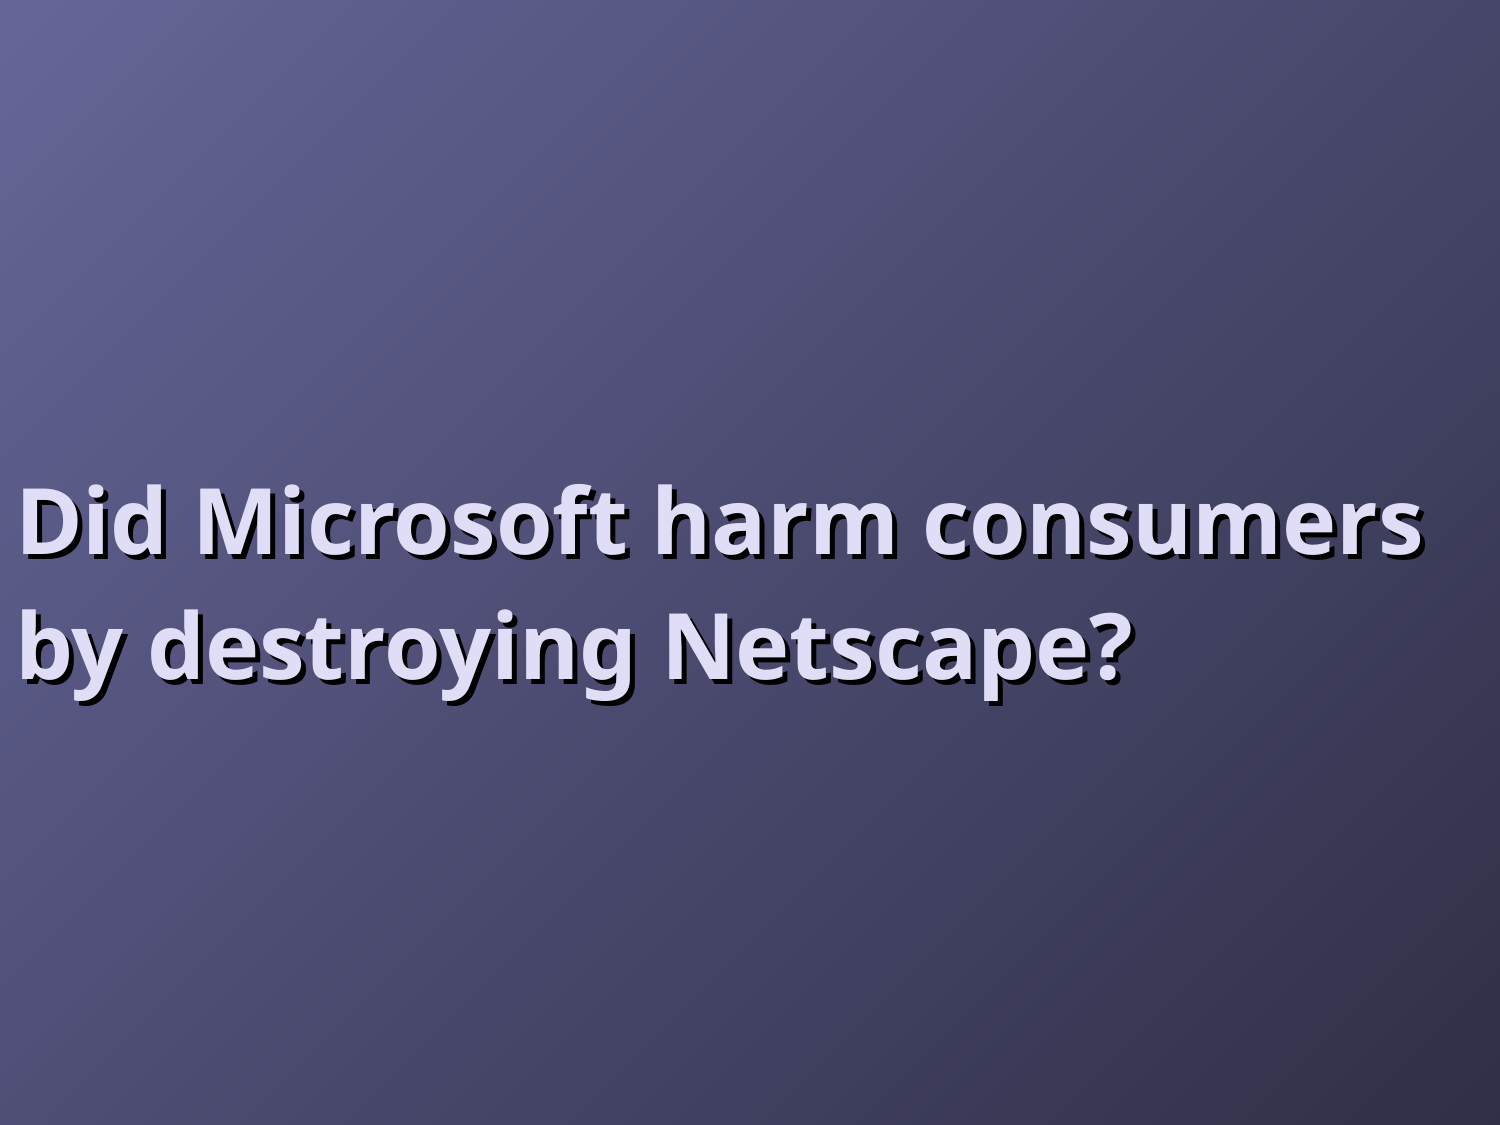

# Did Microsoft harm consumers by destroying Netscape?